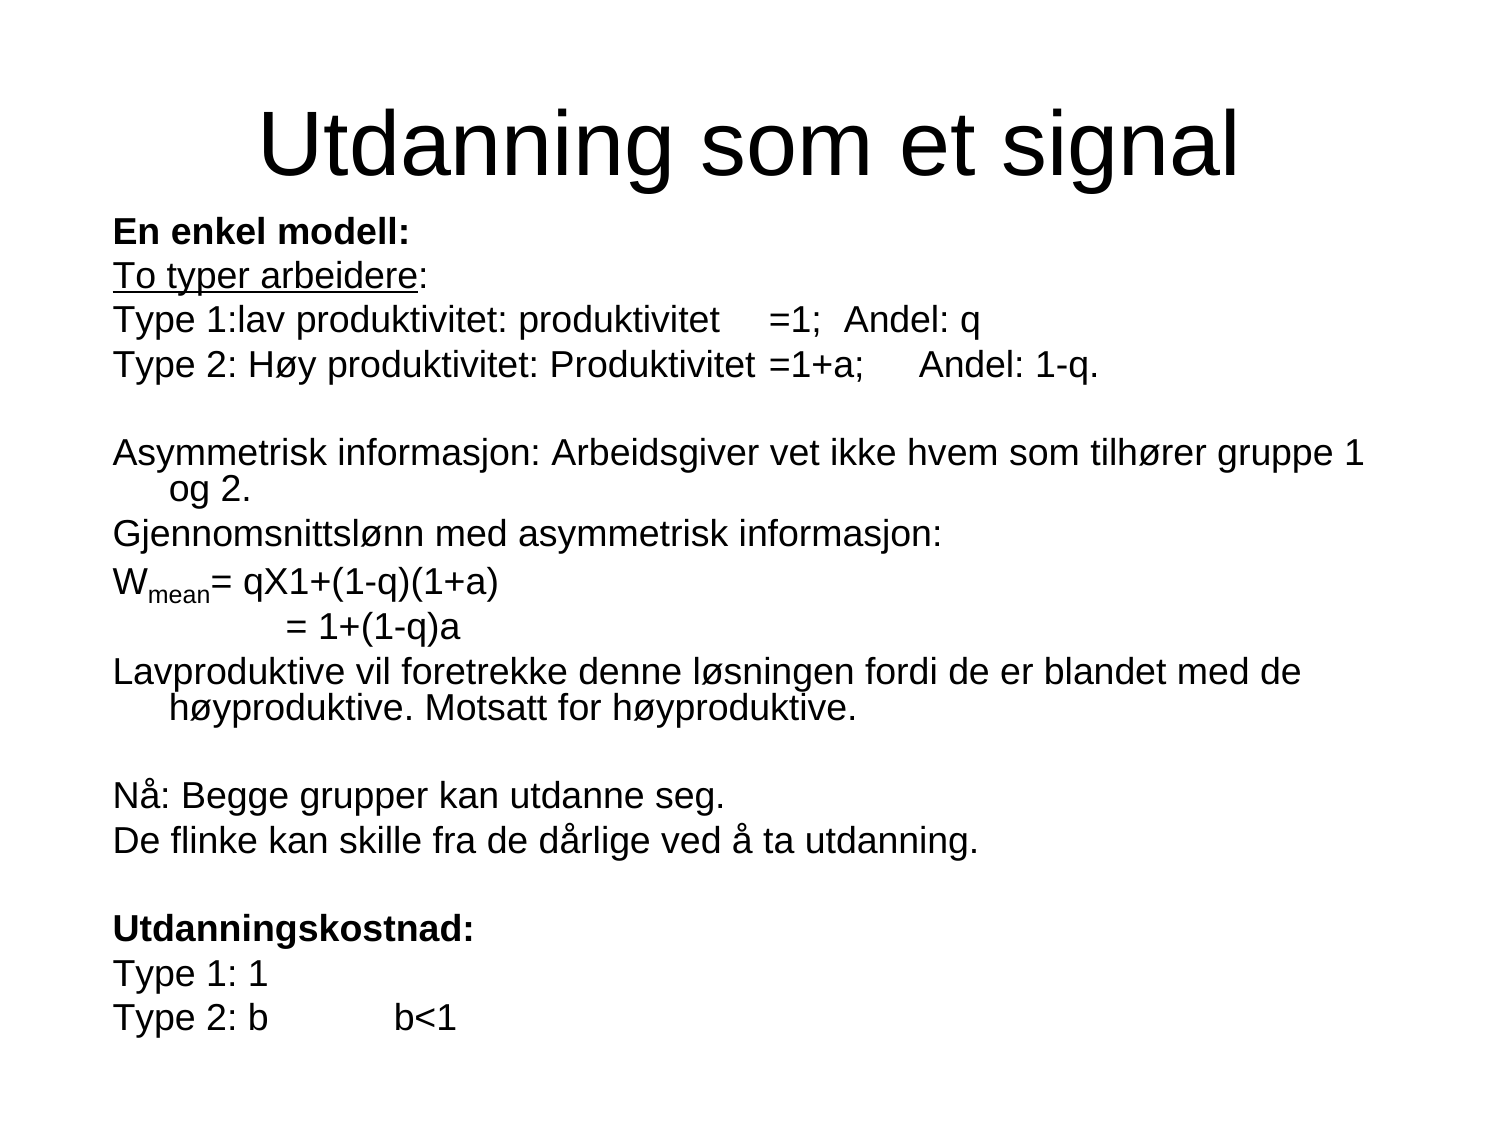

# Utdanning som et signal
En enkel modell:
To typer arbeidere:
Type 1:lav produktivitet: produktivitet	=1;	Andel: q
Type 2: Høy produktivitet: Produktivitet	=1+a;	Andel: 1-q.
Asymmetrisk informasjon: Arbeidsgiver vet ikke hvem som tilhører gruppe 1 og 2.
Gjennomsnittslønn med asymmetrisk informasjon:
Wmean= qX1+(1-q)(1+a)
	 = 1+(1-q)a
Lavproduktive vil foretrekke denne løsningen fordi de er blandet med de høyproduktive. Motsatt for høyproduktive.
Nå: Begge grupper kan utdanne seg.
De flinke kan skille fra de dårlige ved å ta utdanning.
Utdanningskostnad:
Type 1: 1
Type 2: b		b<1